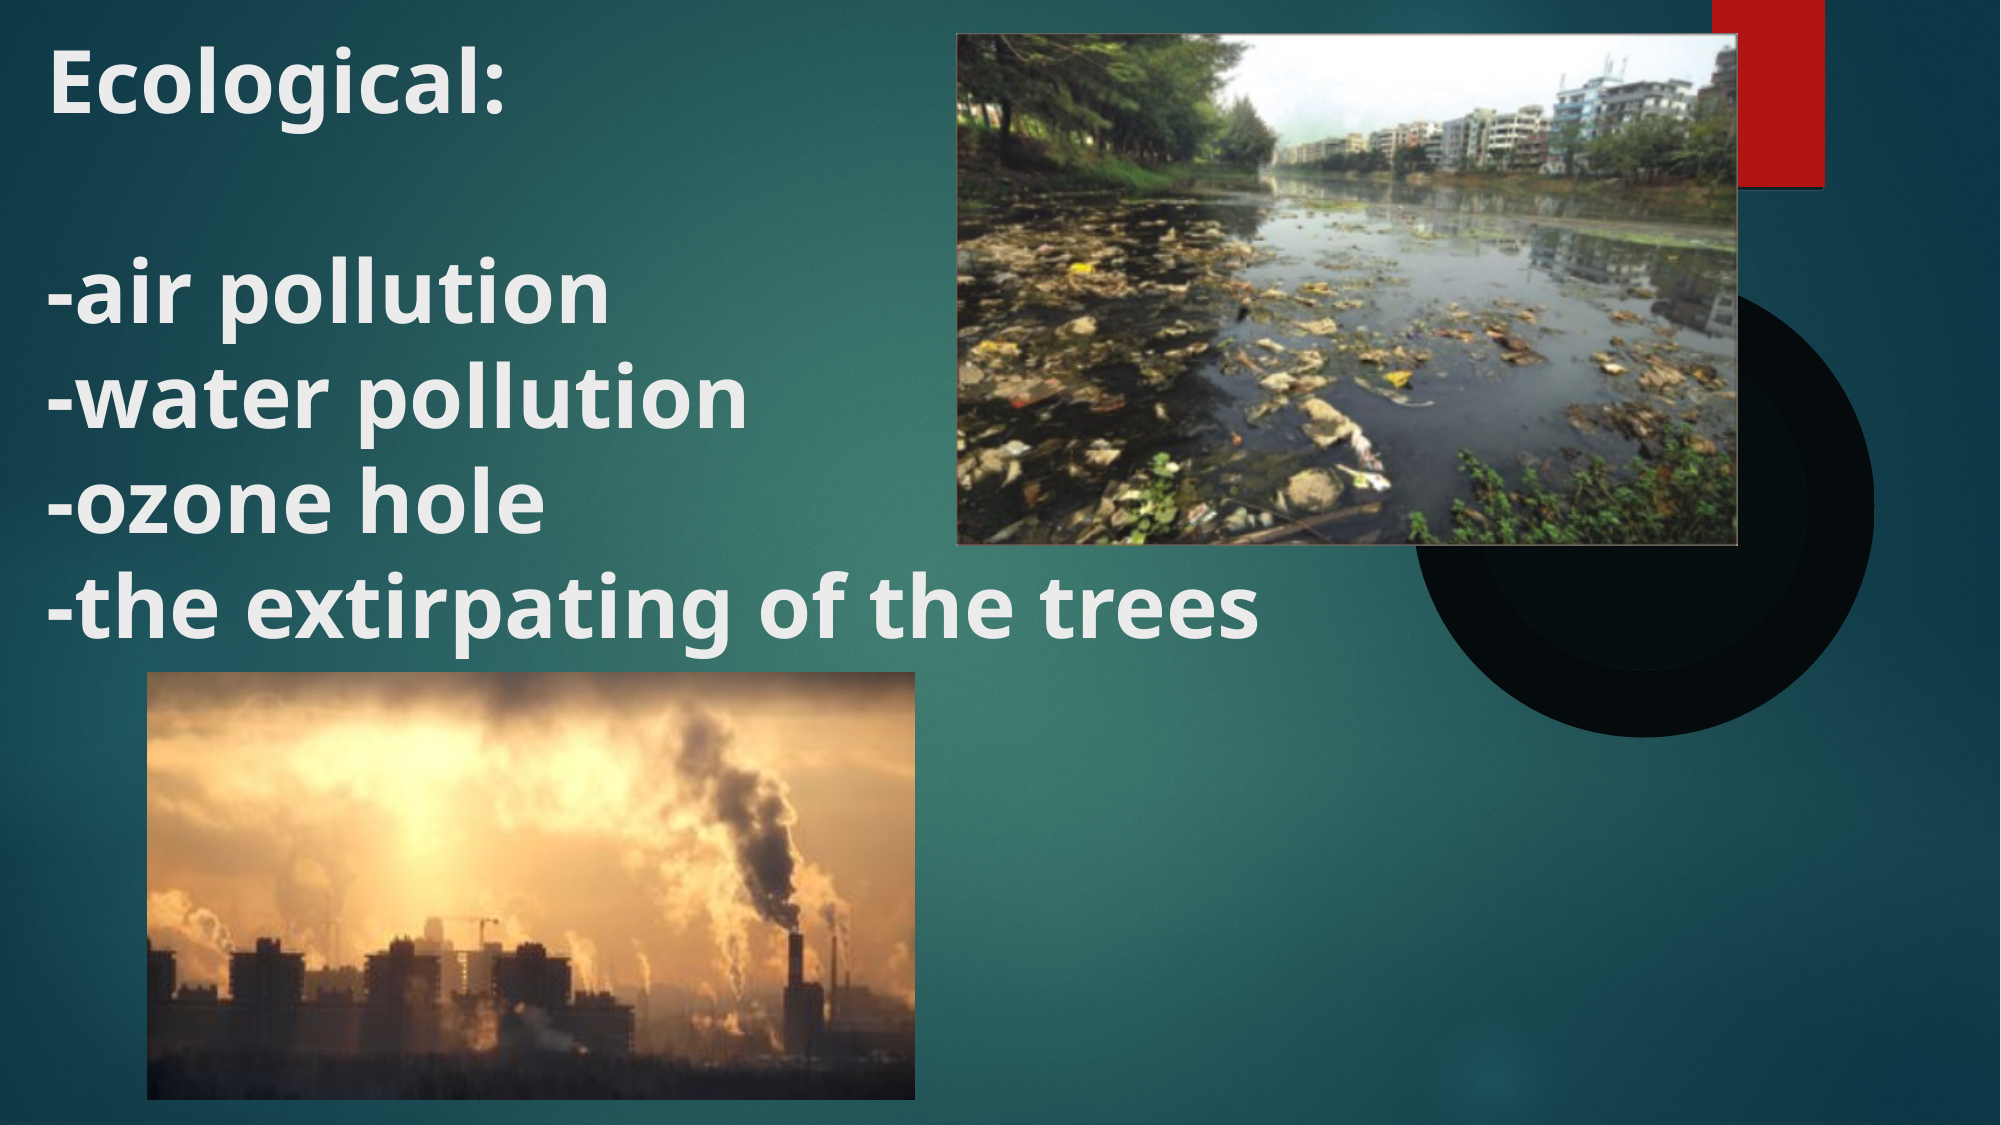

# Ecological: -air pollution -water pollution -ozone hole -the extirpating of the trees